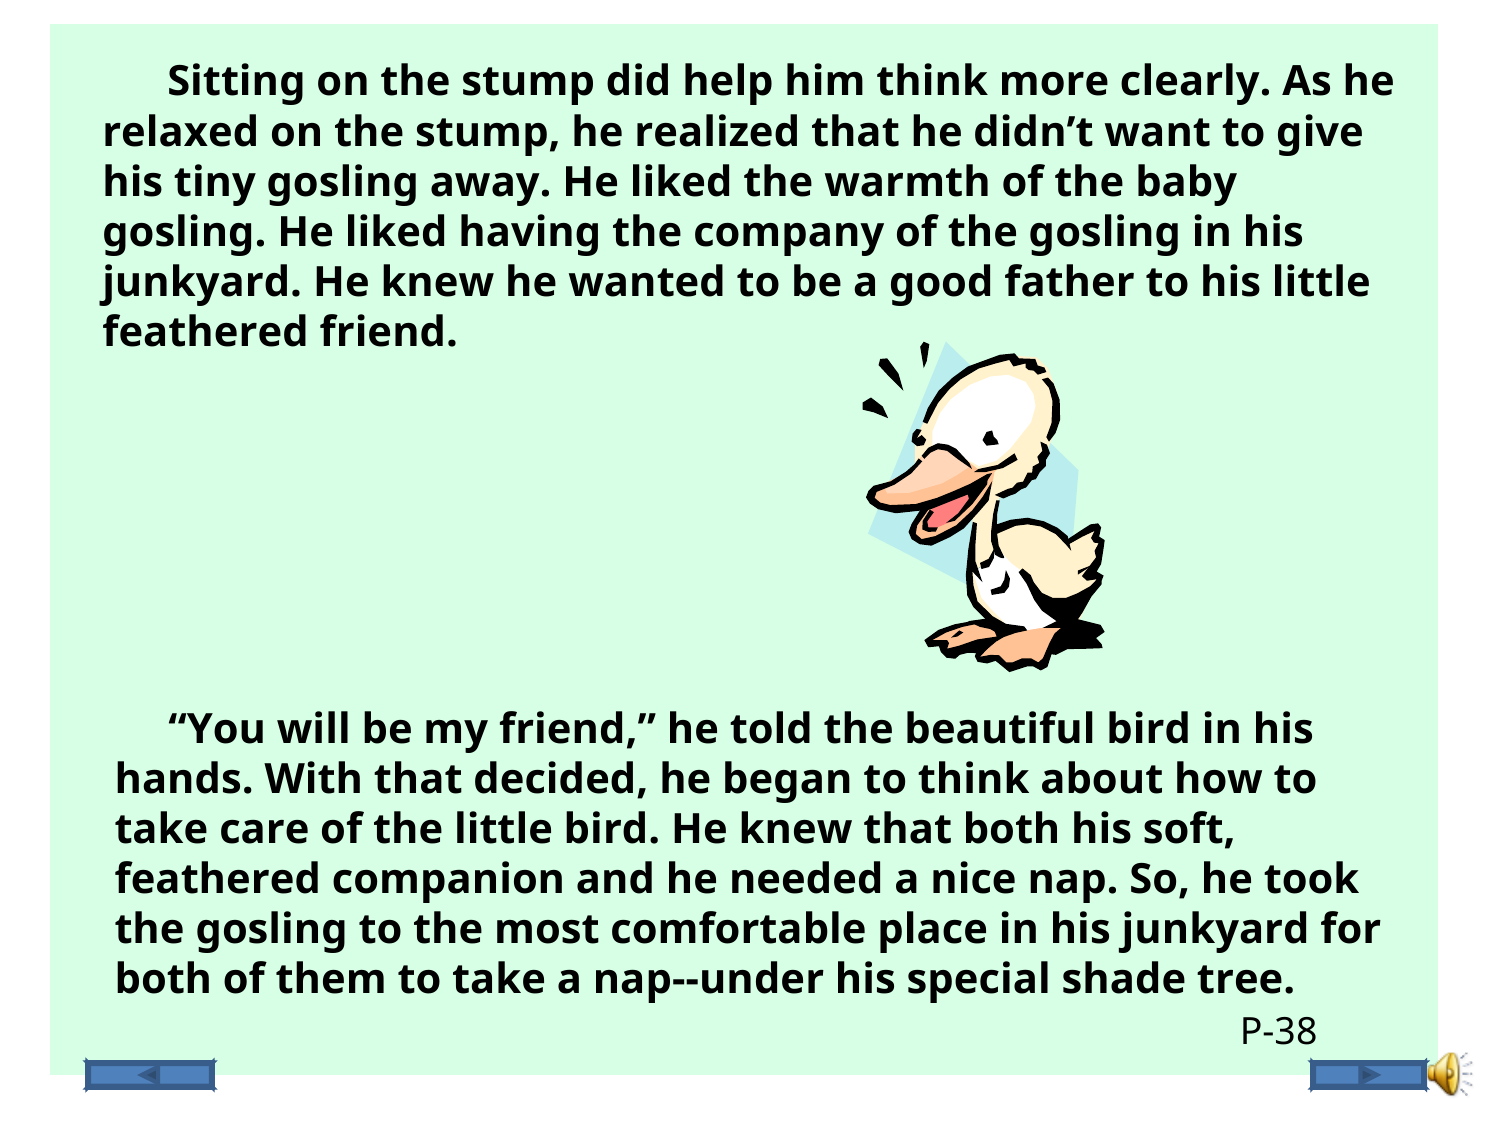

Sitting on the stump did help him think more clearly. As he relaxed on the stump, he realized that he didn’t want to give his tiny gosling away. He liked the warmth of the baby gosling. He liked having the company of the gosling in his junkyard. He knew he wanted to be a good father to his little feathered friend.
 “You will be my friend,” he told the beautiful bird in his hands. With that decided, he began to think about how to take care of the little bird. He knew that both his soft, feathered companion and he needed a nice nap. So, he took the gosling to the most comfortable place in his junkyard for both of them to take a nap--under his special shade tree.
P-38